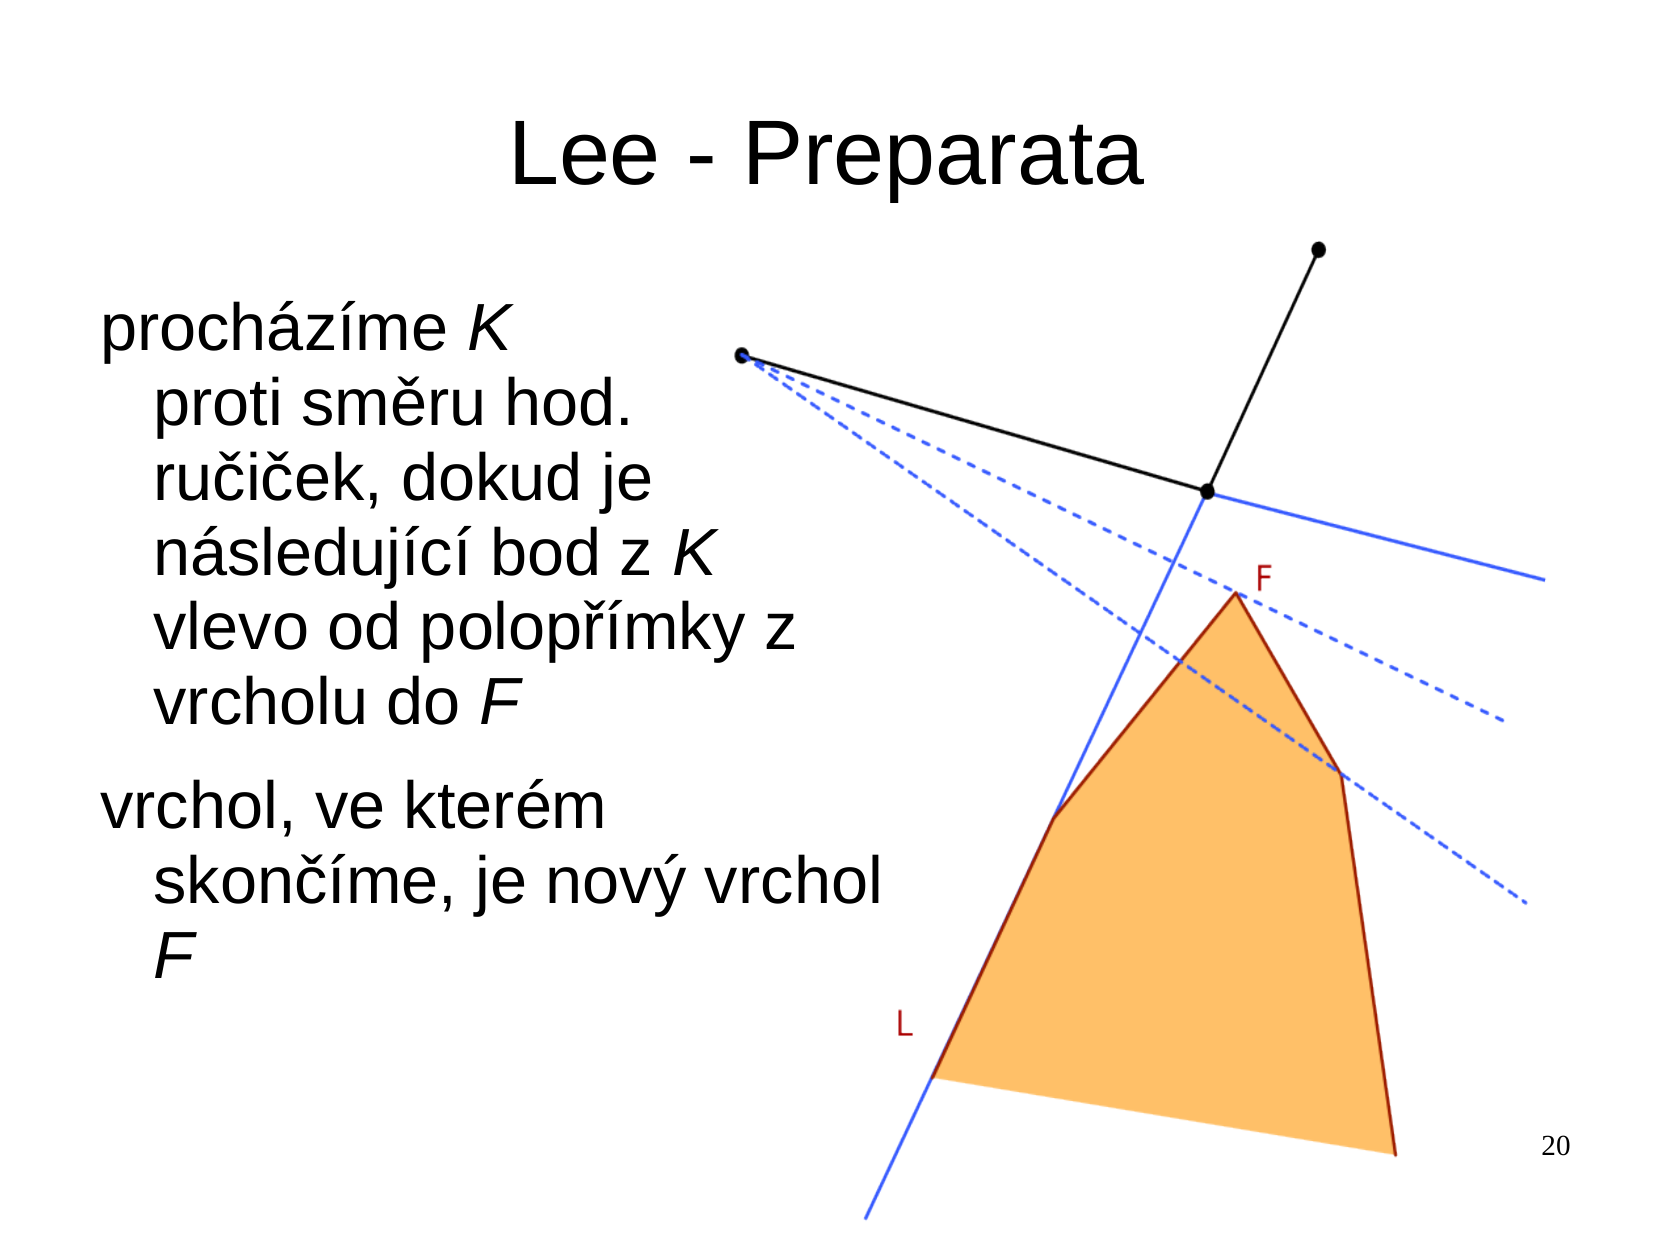

# Lee - Preparata
procházíme K
proti směru hod.
ručiček, dokud je následující bod z K vlevo od polopřímky z vrcholu do F
vrchol, ve kterém skončíme, je nový vrchol F
20